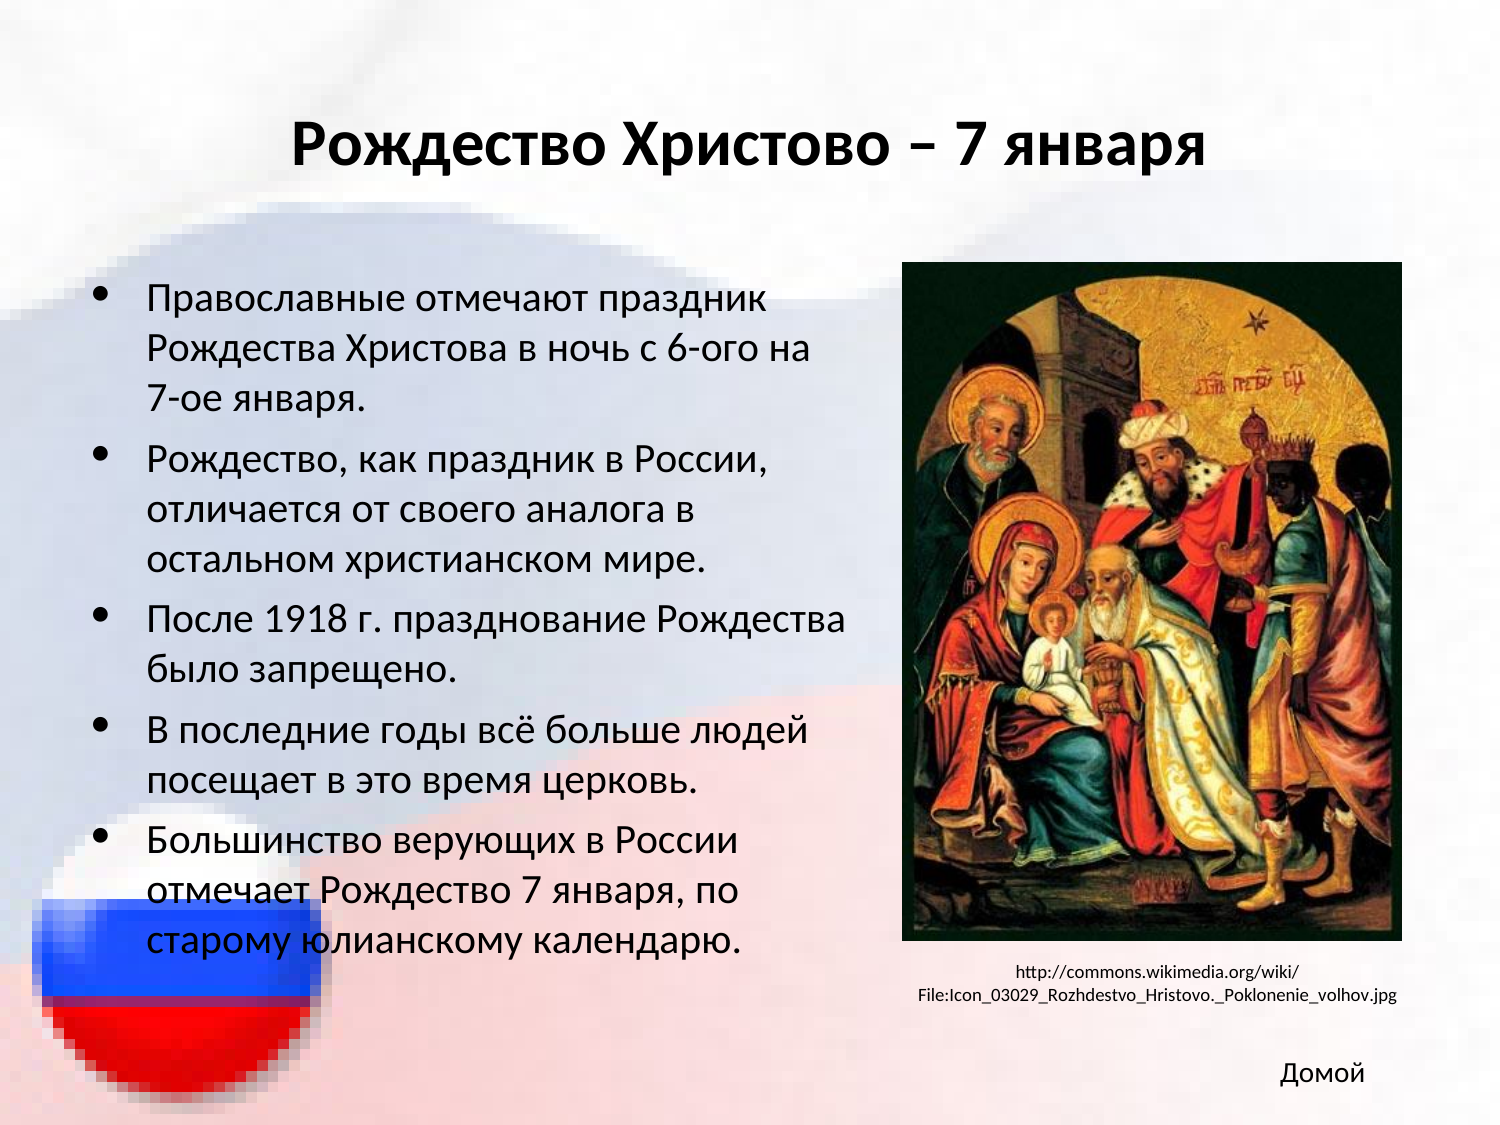

# Рождество Христово – 7 января
Православные отмечают праздник Рождества Христова в ночь с 6-ого на 7-ое января.
Рождество, как праздник в России, отличается от своего аналога в остальном христианском мире.
После 1918 г. празднование Рождества было запрещено.
В последние годы всё больше людей посещает в это время церковь.
Большинство верующих в России отмечает Рождество 7 января, по старому юлианскому календарю.
http://commons.wikimedia.org/wiki/File:Icon_03029_Rozhdestvo_Hristovo._Poklonenie_volhov.jpg
Домой